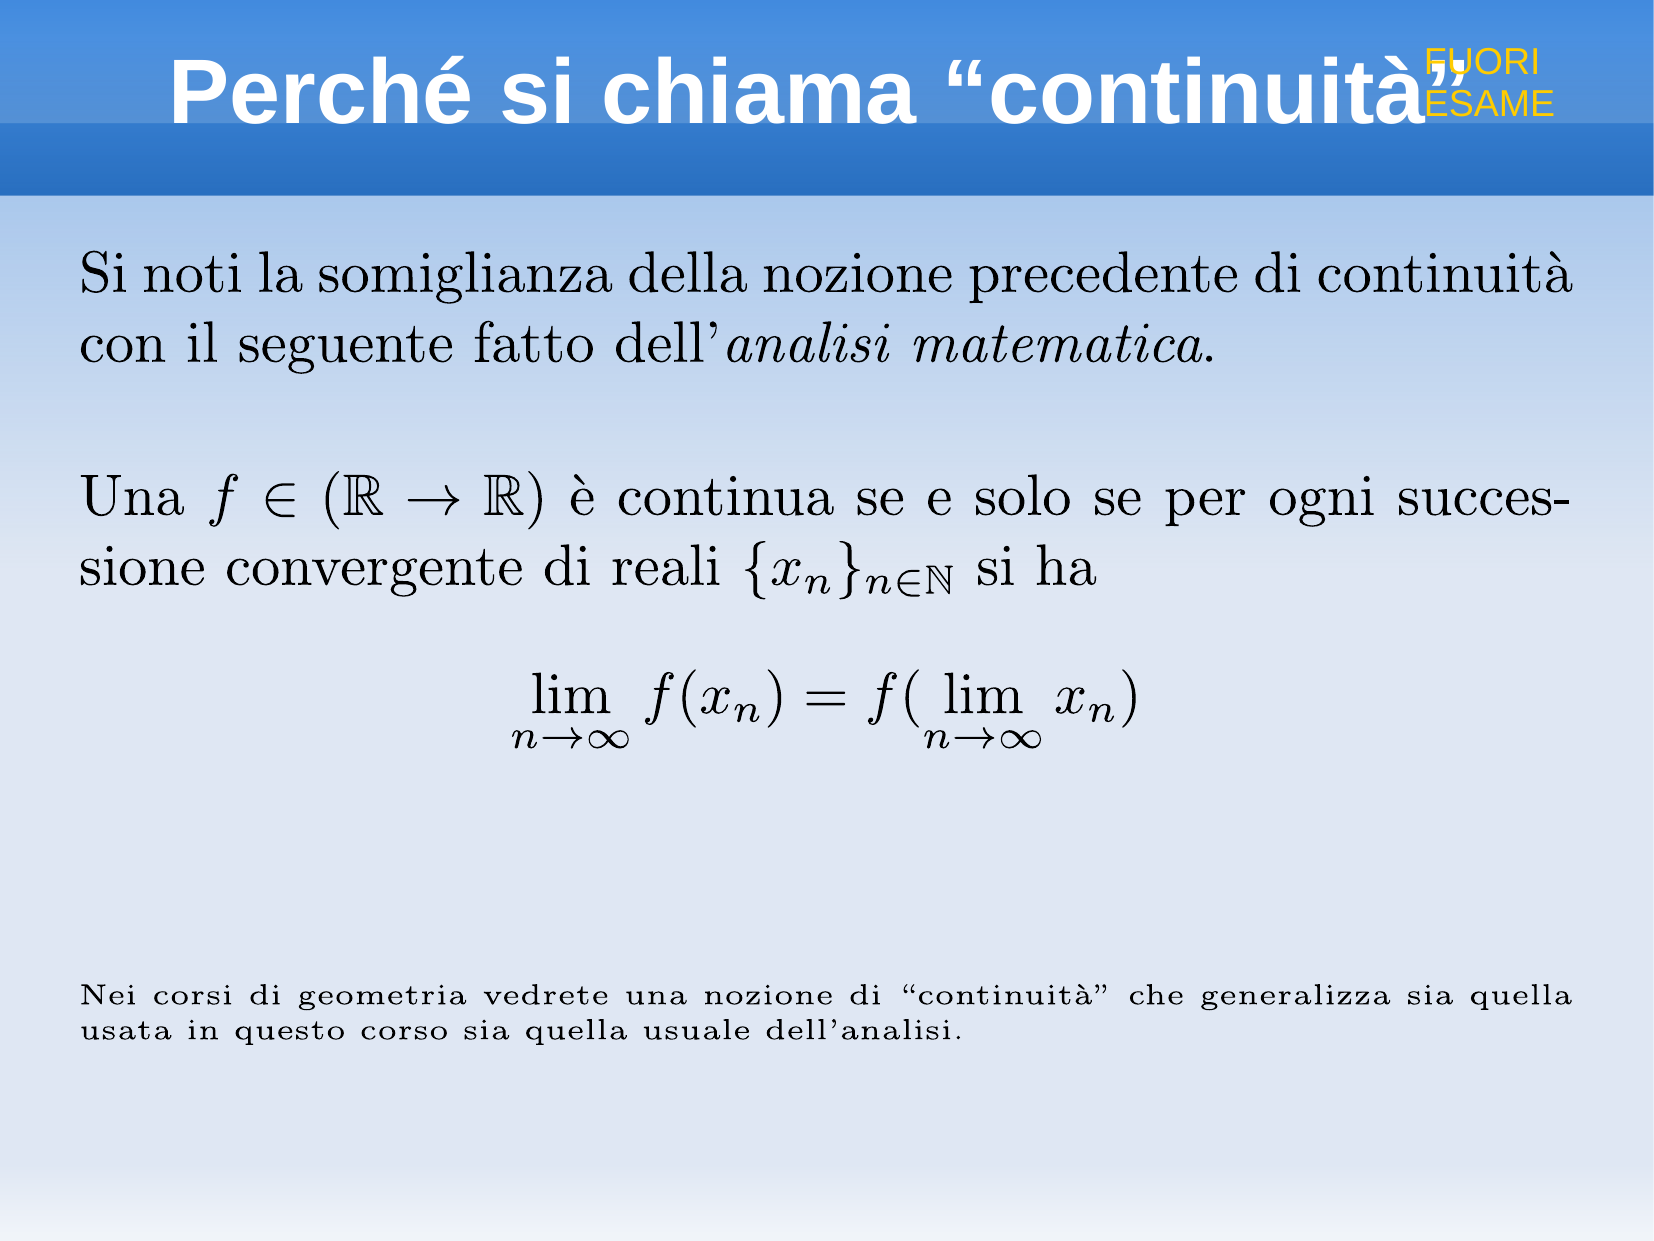

# Perché si chiama “continuità”
FUORI
ESAME